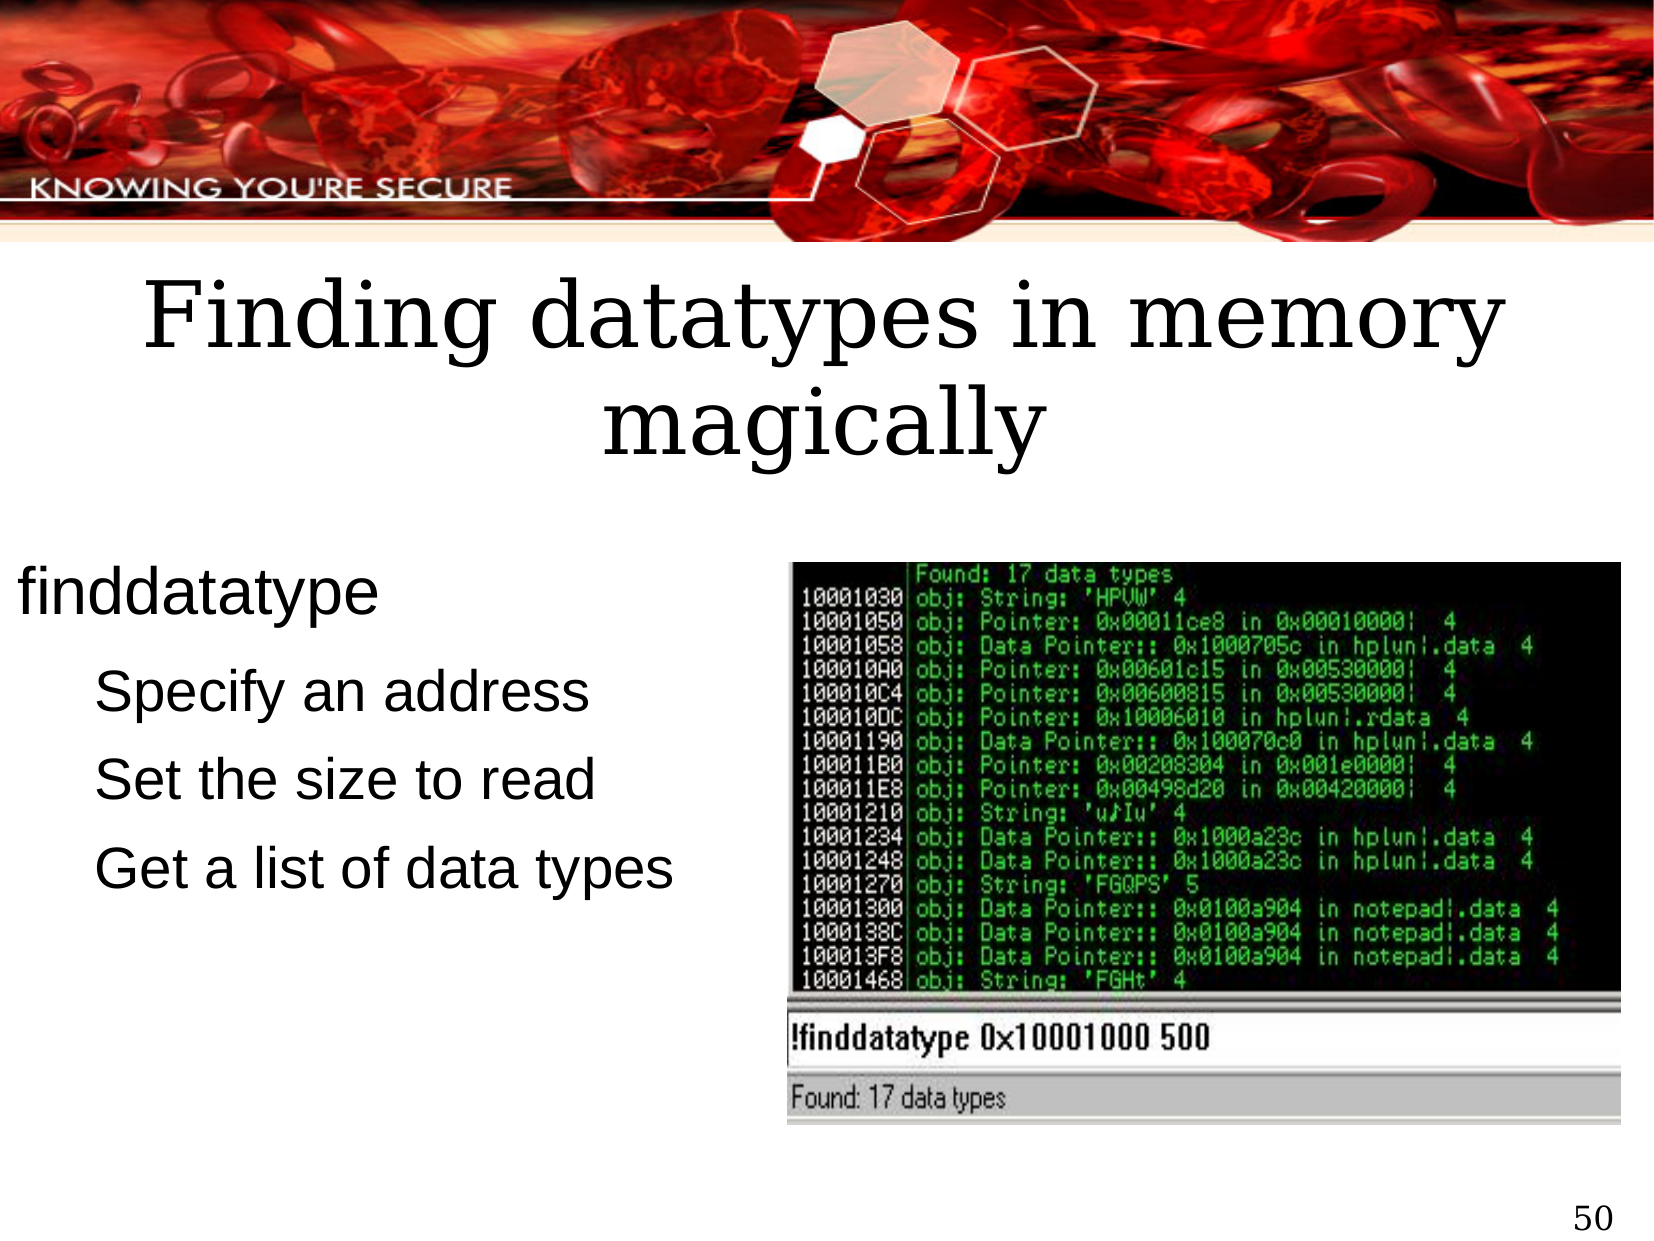

# Finding datatypes in memory magically
finddatatype
Specify an address
Set the size to read
Get a list of data types